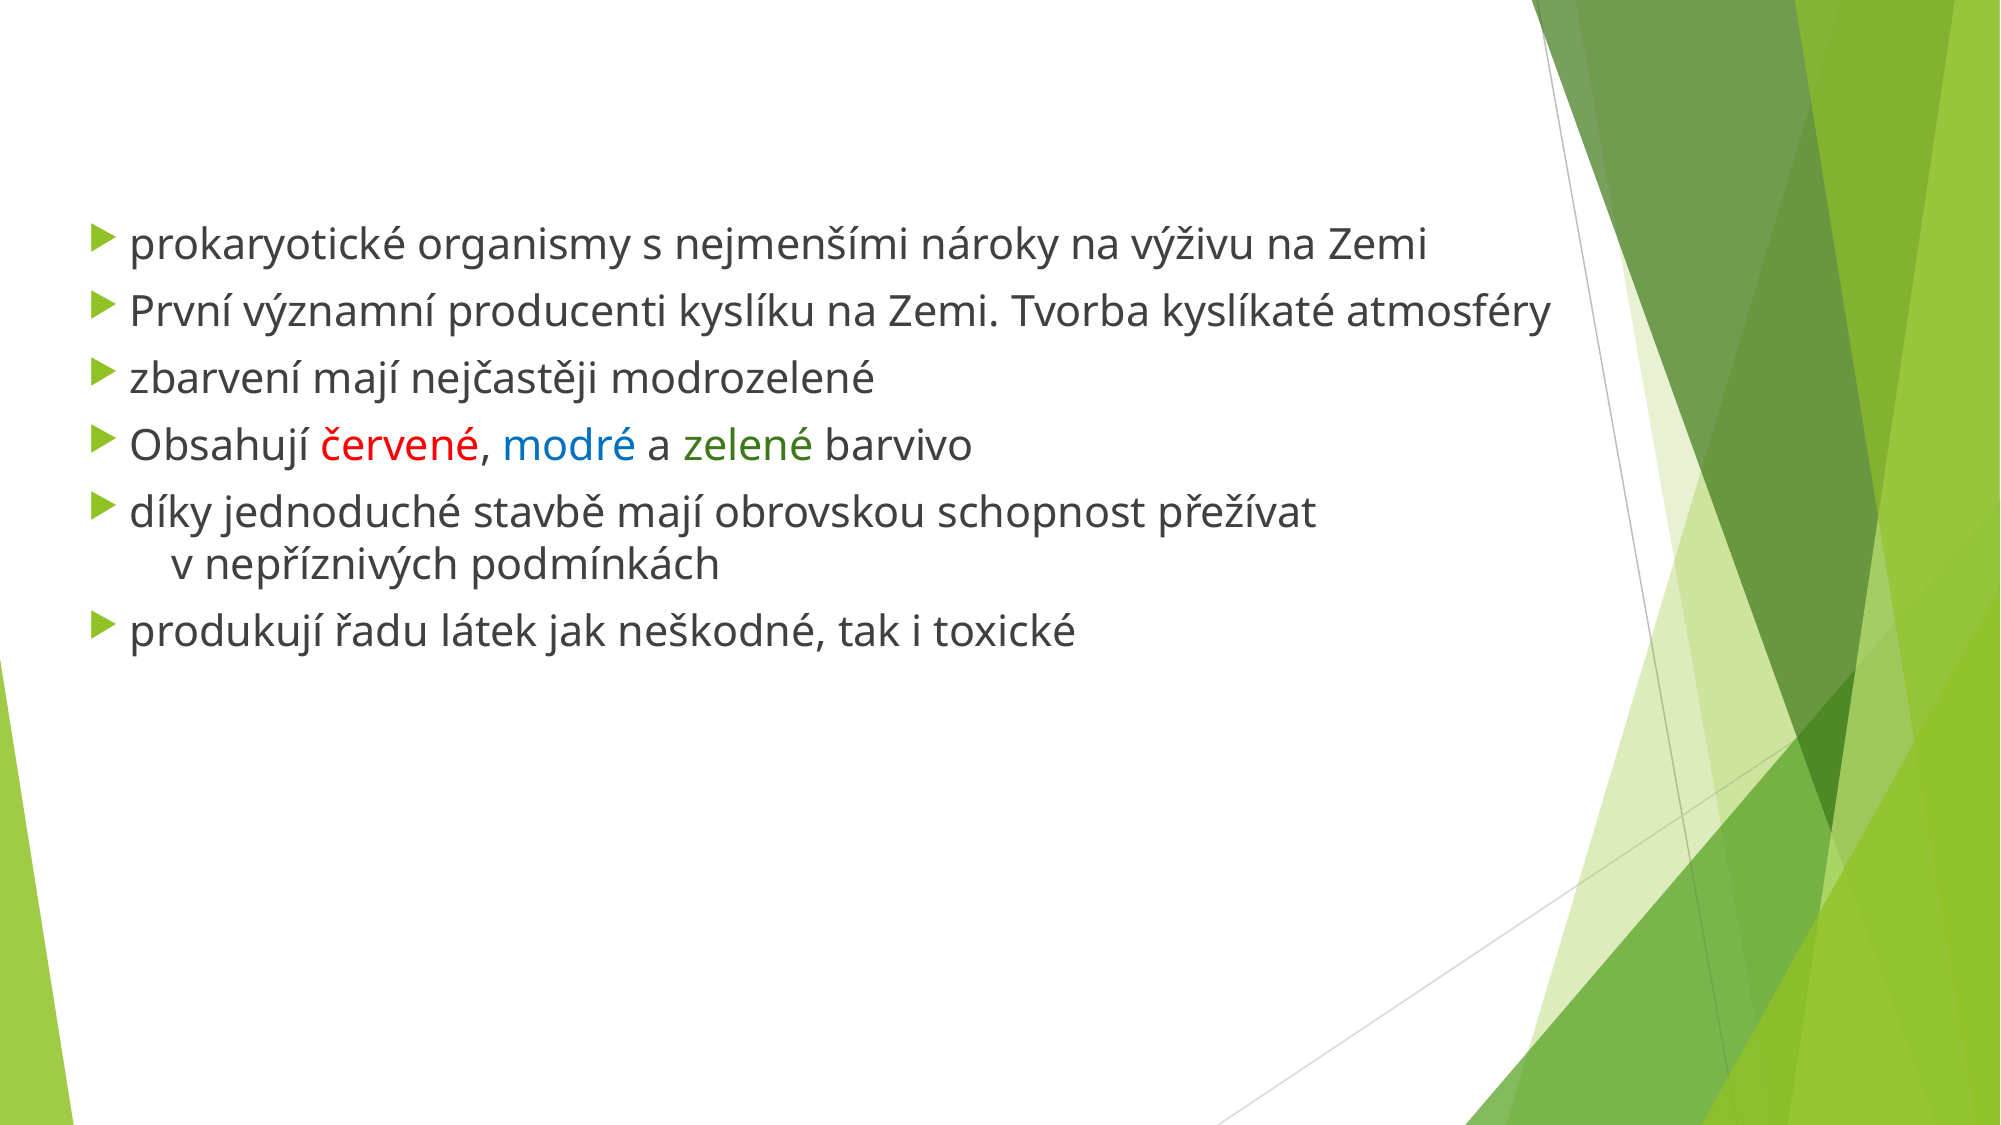

#
prokaryotické organismy s nejmenšími nároky na výživu na Zemi
První významní producenti kyslíku na Zemi. Tvorba kyslíkaté atmosféry
zbarvení mají nejčastěji modrozelené
Obsahují červené, modré a zelené barvivo
díky jednoduché stavbě mají obrovskou schopnost přežívat v nepříznivých podmínkách
produkují řadu látek jak neškodné, tak i toxické